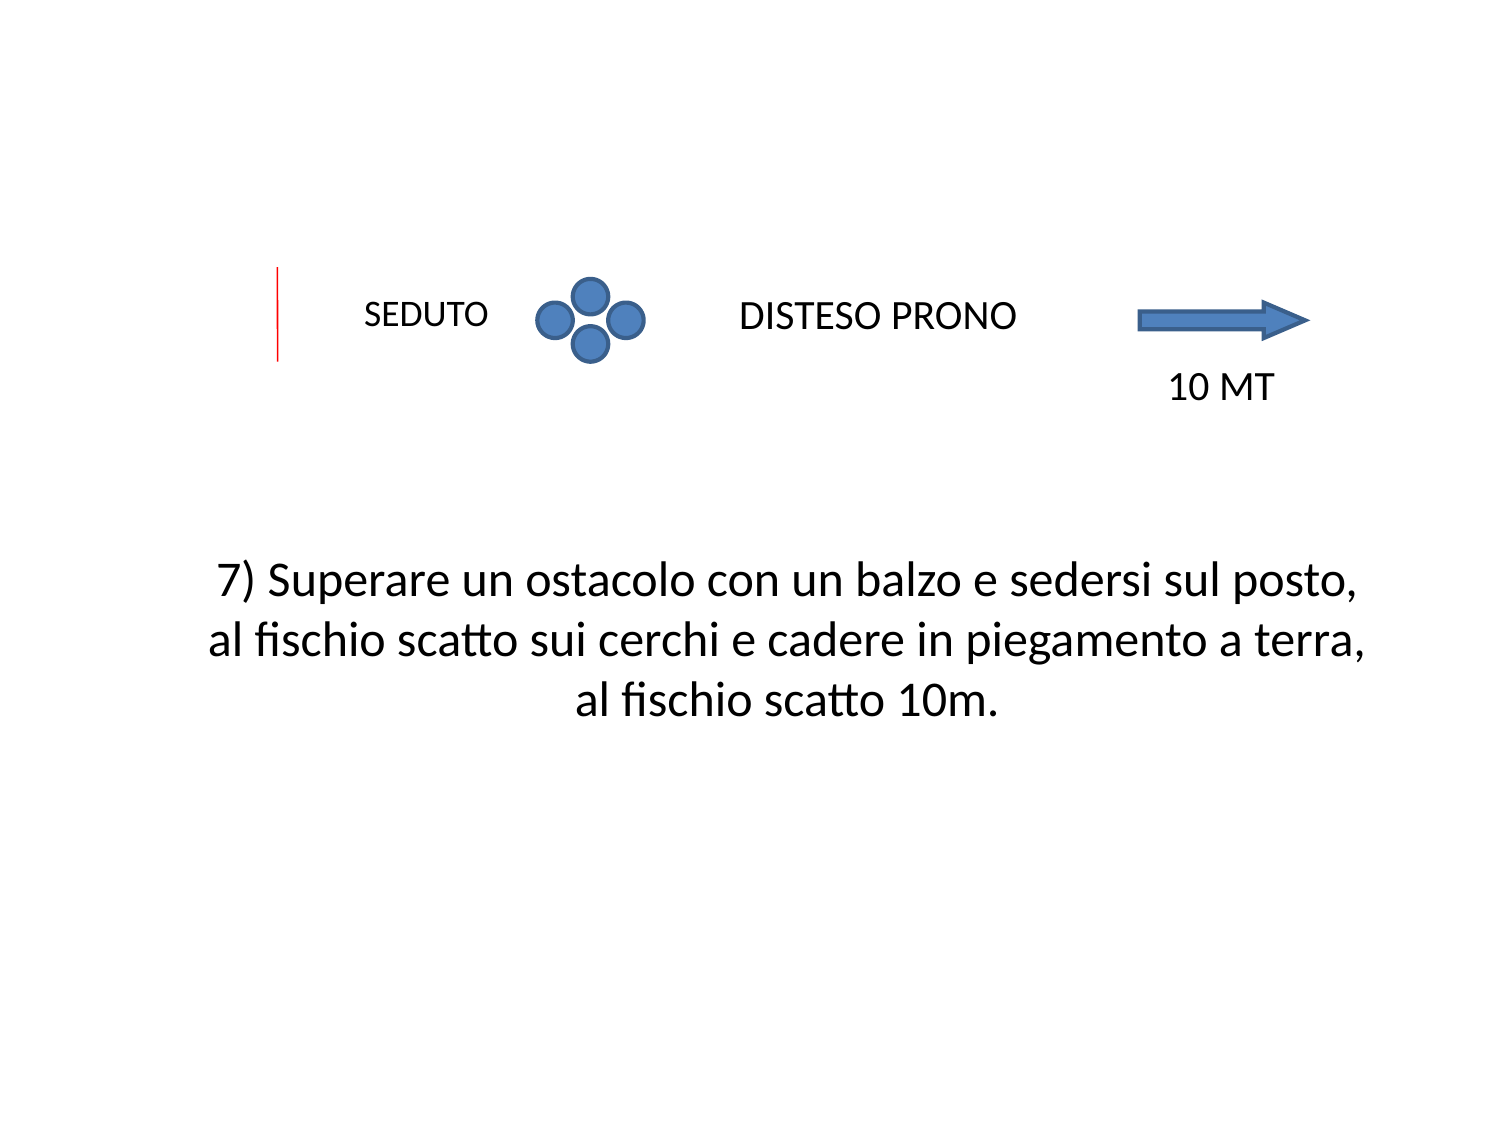

SEDUTO
DISTESO PRONO
10 MT
# 7) Superare un ostacolo con un balzo e sedersi sul posto, al fischio scatto sui cerchi e cadere in piegamento a terra, al fischio scatto 10m.